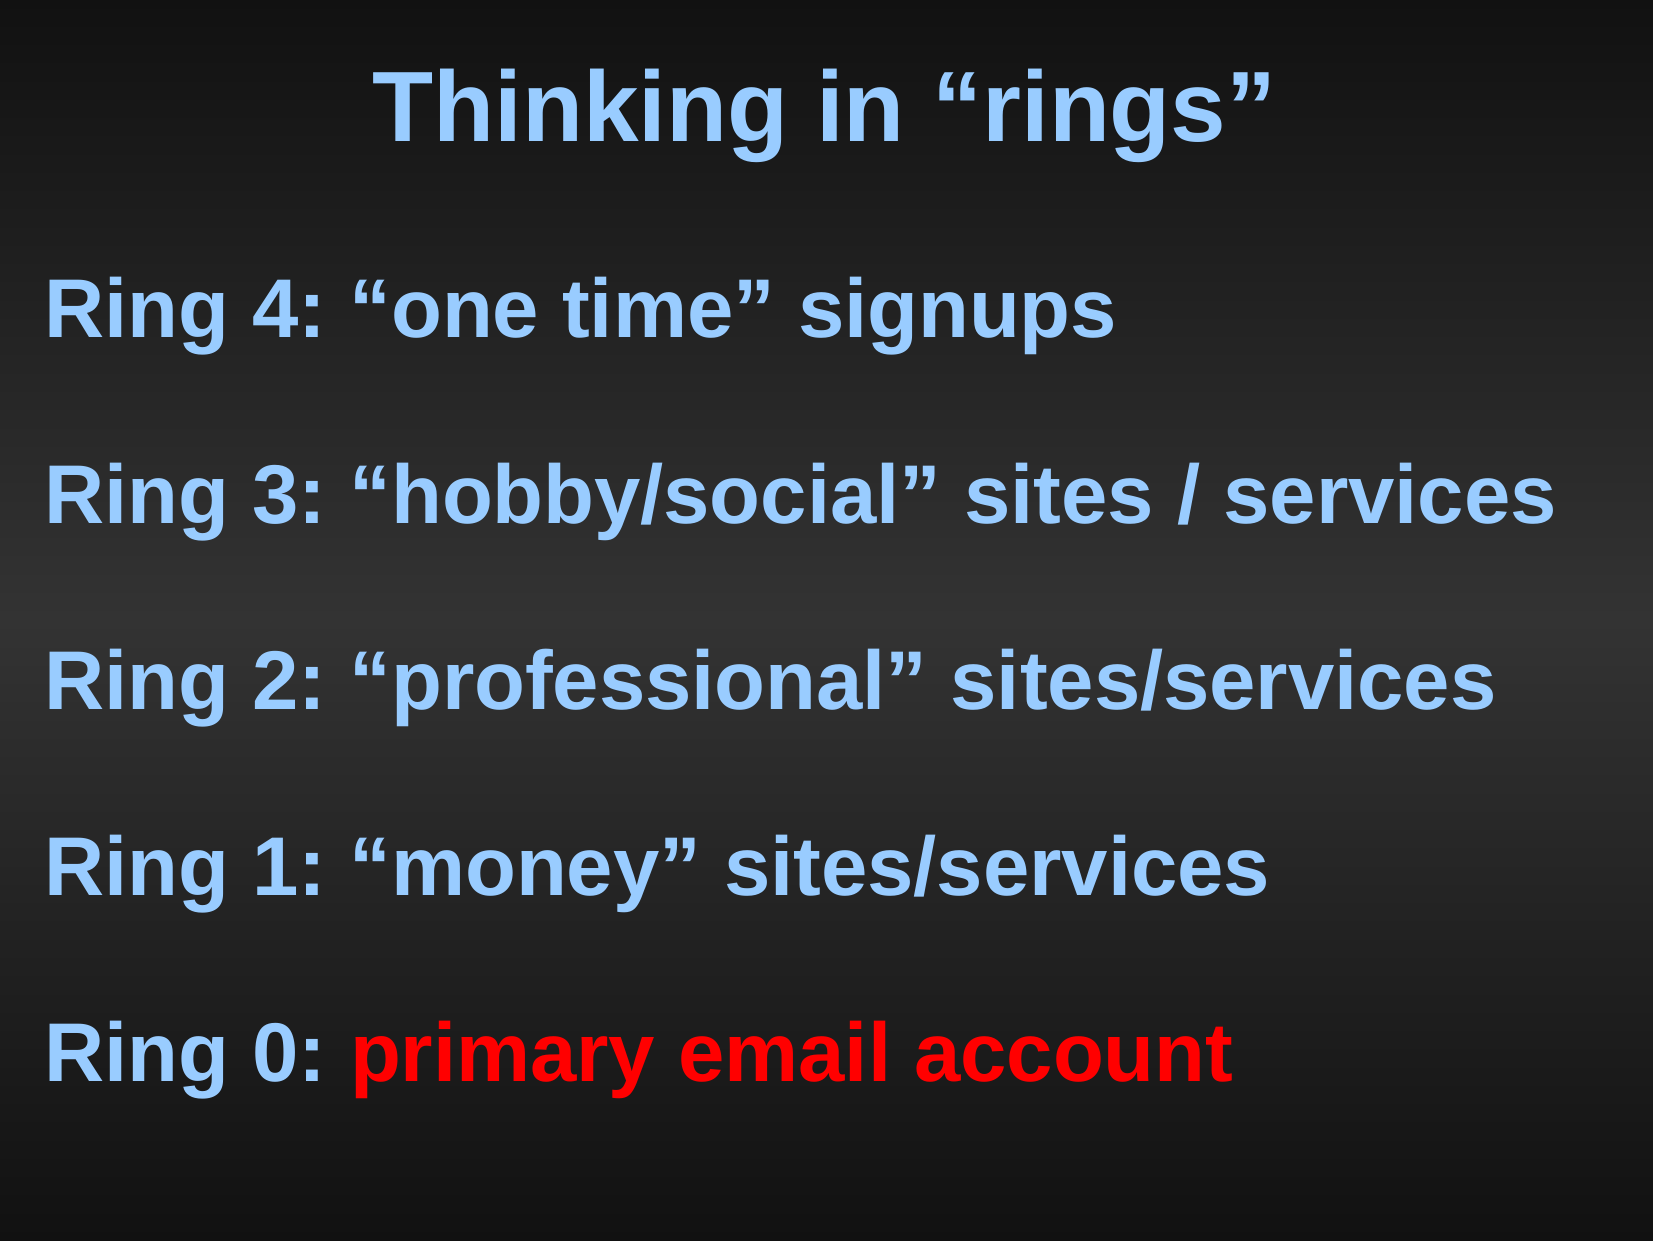

# Thinking in “rings”
Ring 4: “one time” signups
Ring 3: “hobby/social” sites / services
Ring 2: “professional” sites/services
Ring 1: “money” sites/services
Ring 0: primary email account